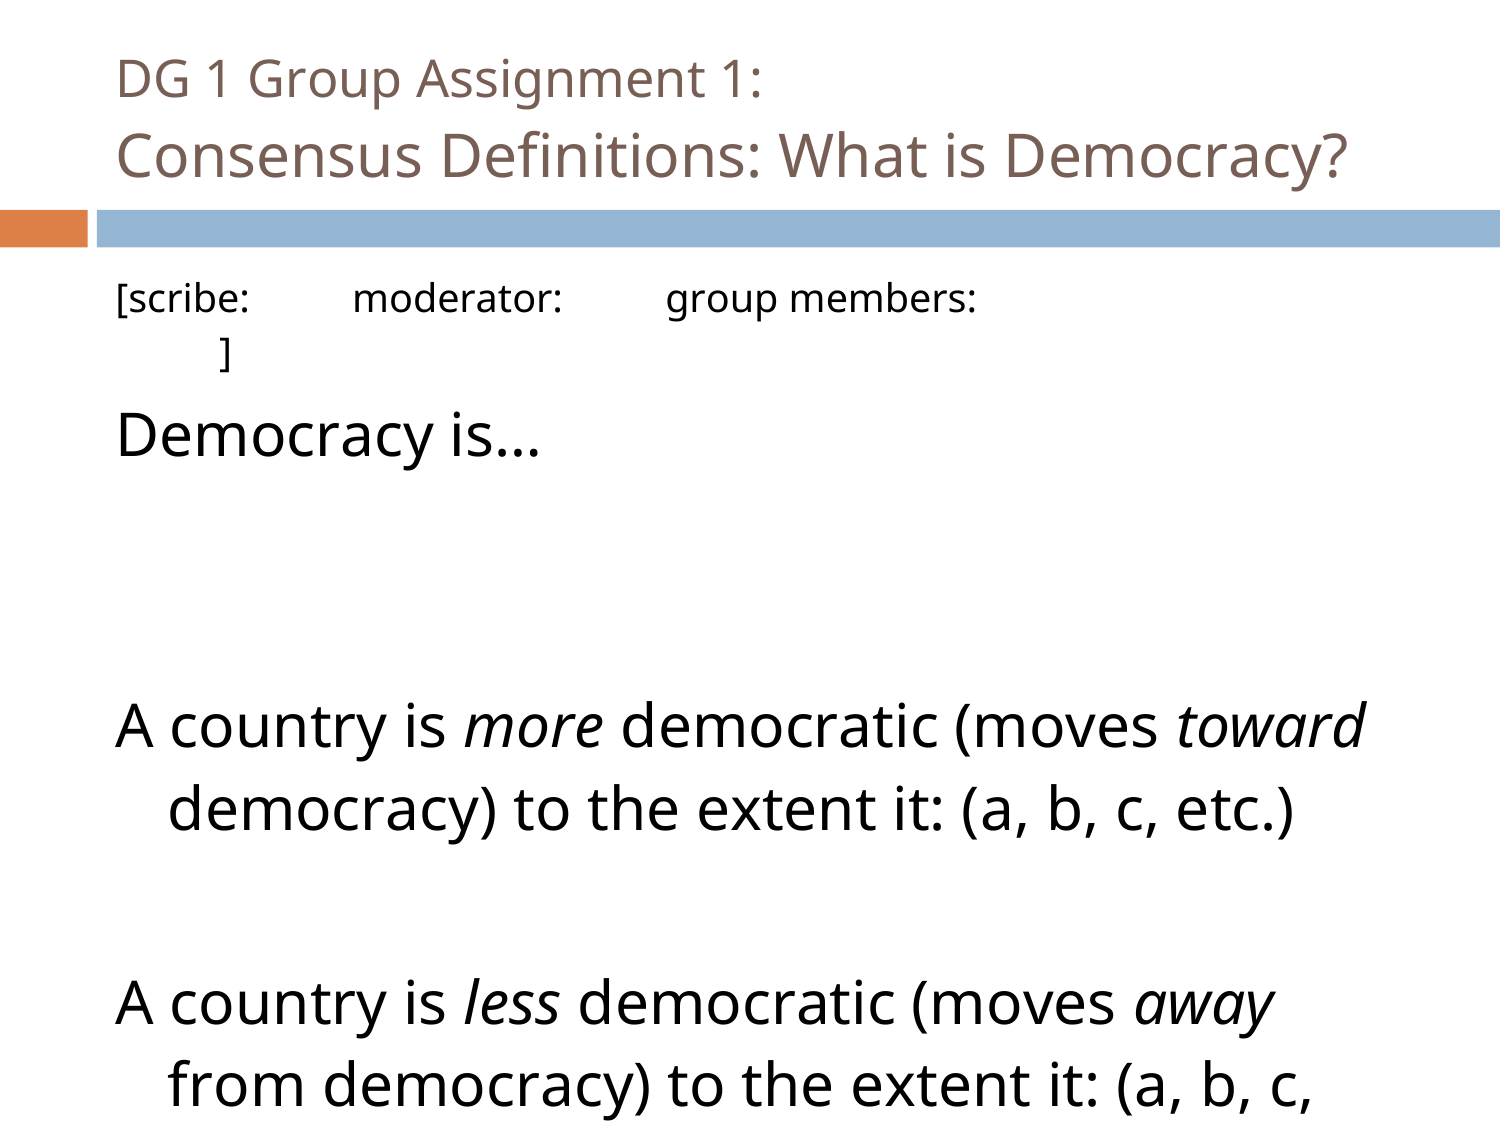

# DG 1 Group Assignment 1: Consensus Definitions: What is Democracy?
[scribe: moderator: group members: ]
Democracy is…
A country is more democratic (moves toward democracy) to the extent it: (a, b, c, etc.)
A country is less democratic (moves away from democracy) to the extent it: (a, b, c, etc.)